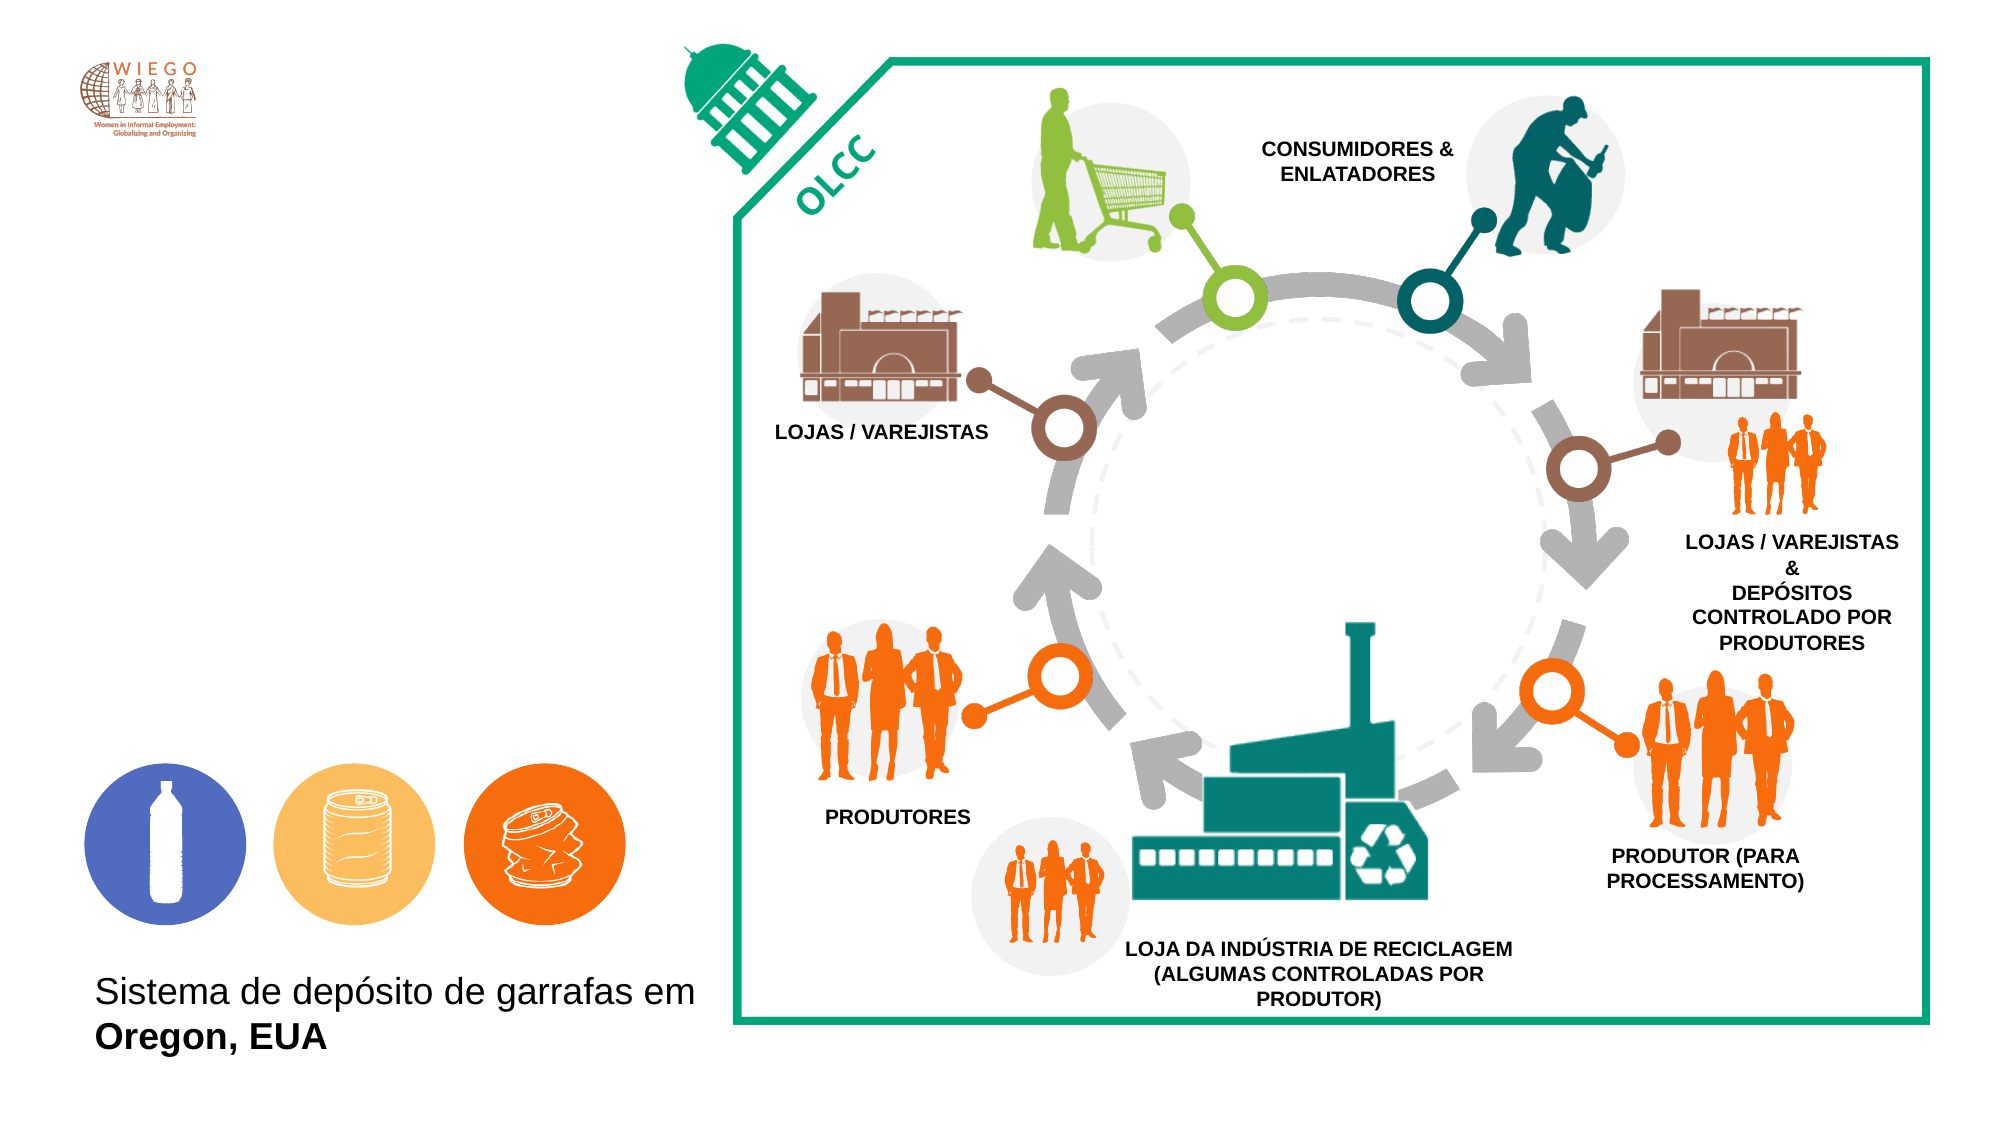

CONSUMIDORES & ENLATADORES
OLCC
LOJAS / VAREJISTAS
LOJAS / VAREJISTAS
&
DEPÓSITOS CONTROLADO POR PRODUTORES
PRODUTORES
PRODUTOR (PARA PROCESSAMENTO)
LOJA DA INDÚSTRIA DE RECICLAGEM
(ALGUMAS CONTROLADAS POR PRODUTOR)
Sistema de depósito de garrafas em Oregon, EUA